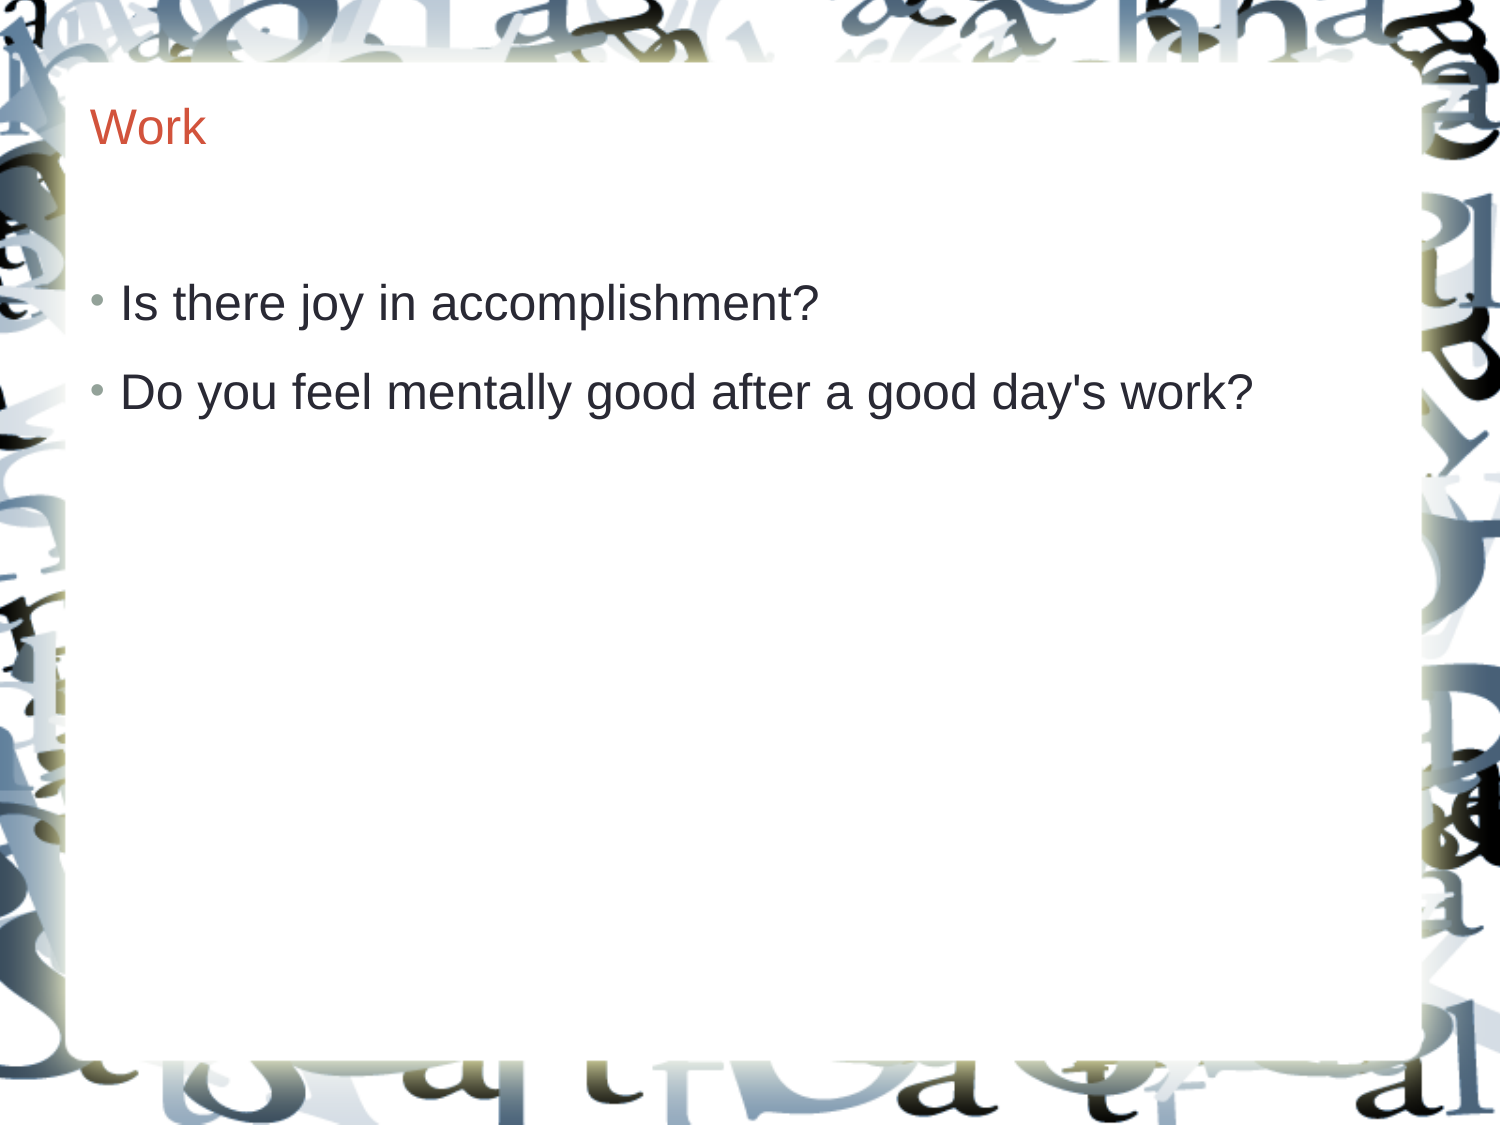

# Work
Is there joy in accomplishment?
Do you feel mentally good after a good day's work?